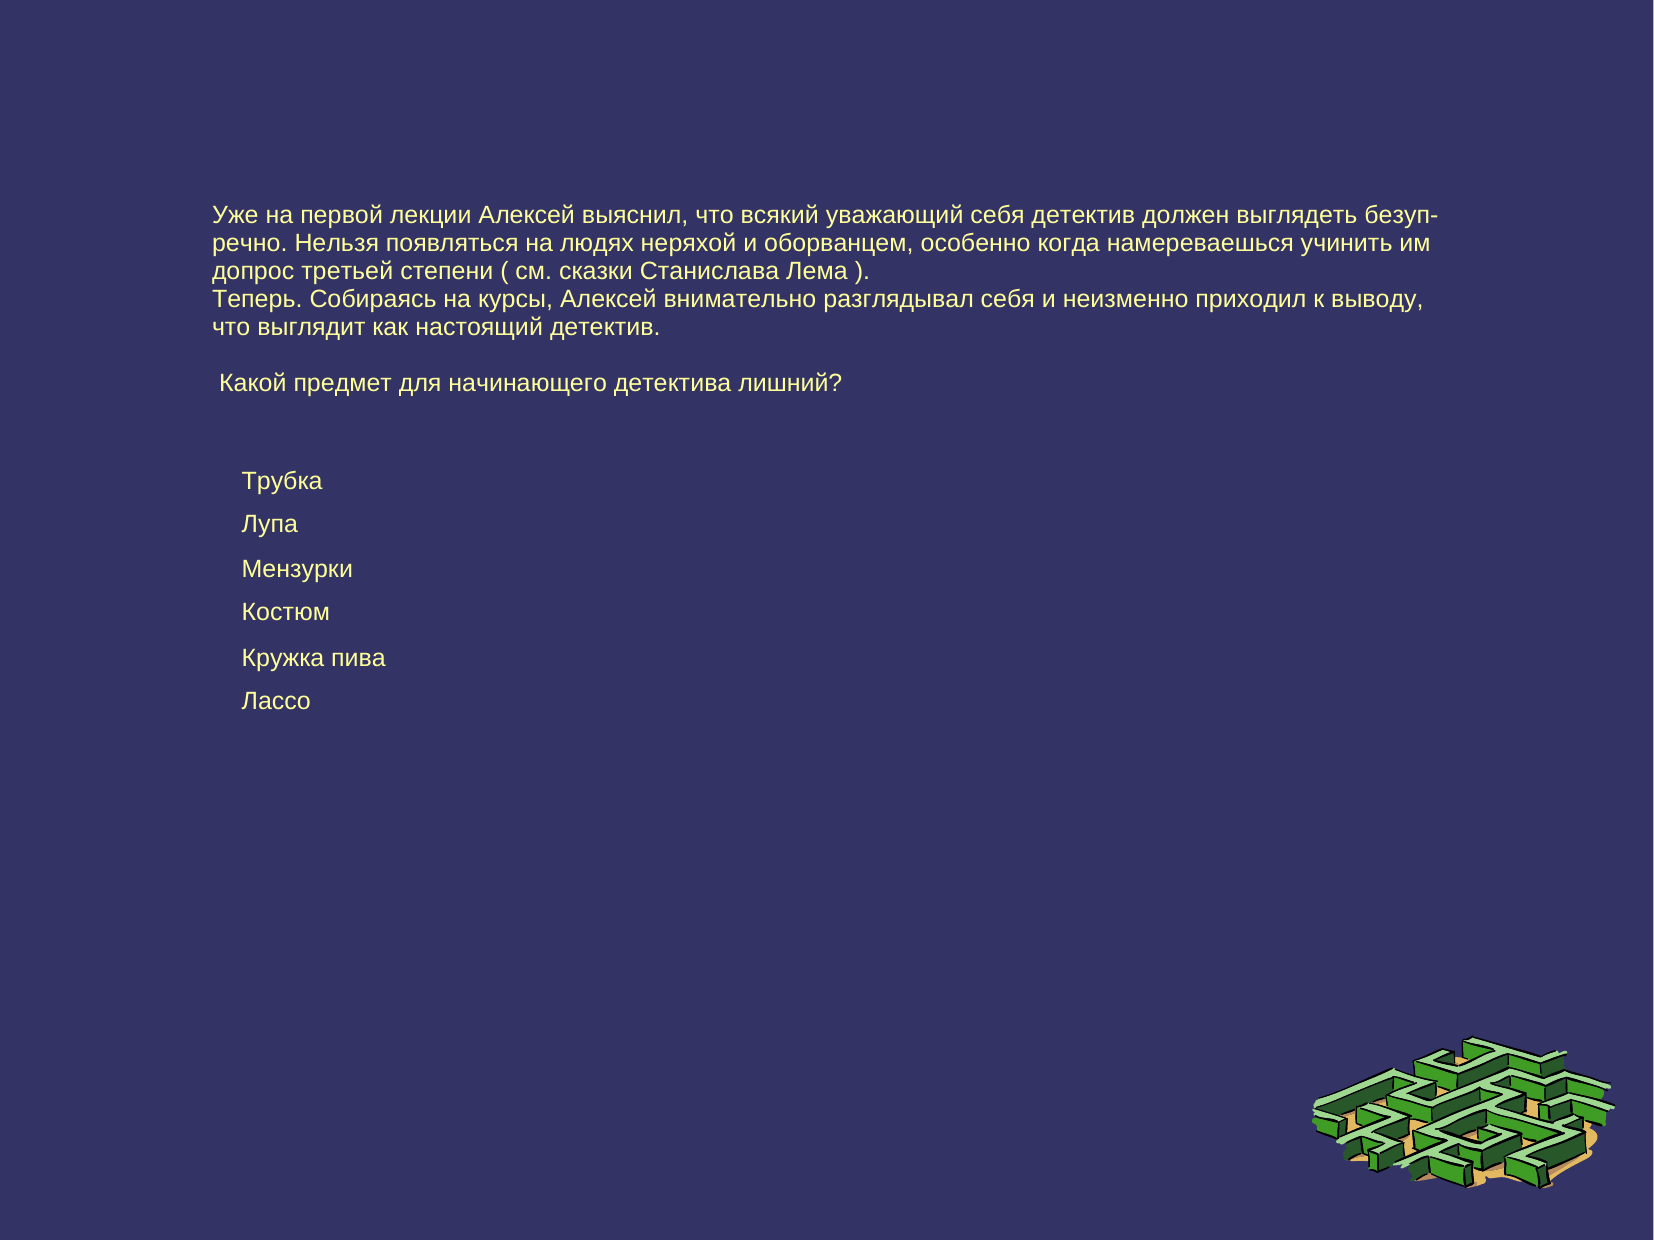

Уже на первой лекции Алексей выяснил, что всякий уважающий себя детектив должен выглядеть безуп-
речно. Нельзя появляться на людях неряхой и оборванцем, особенно когда намереваешься учинить им
допрос третьей степени ( см. сказки Станислава Лема ).
Теперь. Собираясь на курсы, Алексей внимательно разглядывал себя и неизменно приходил к выводу, что выглядит как настоящий детектив.
 Какой предмет для начинающего детектива лишний?
Трубка
Лупа
Мензурки
Костюм
Кружка пива
Лассо